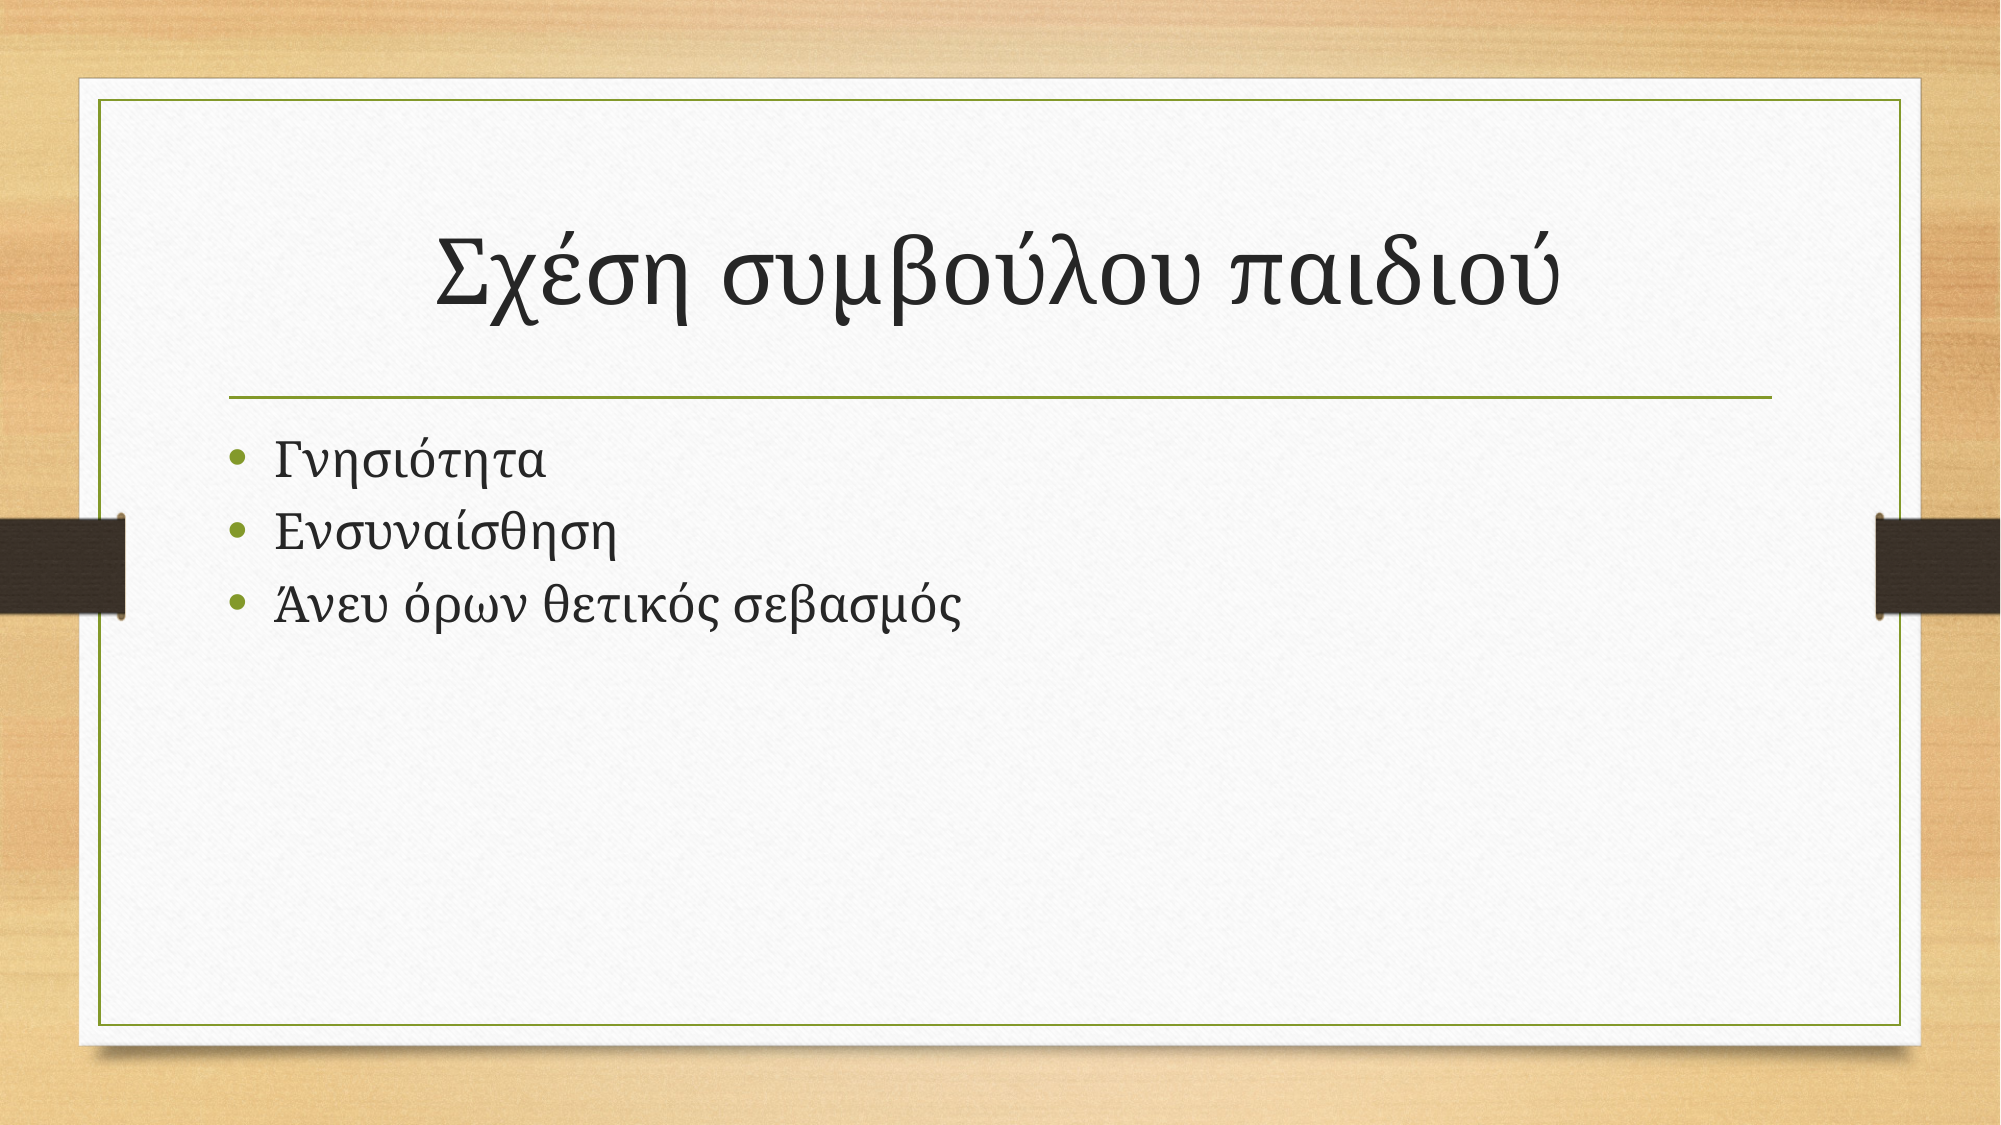

# Σχέση συμβούλου παιδιού
Γνησιότητα
Ενσυναίσθηση
Άνευ όρων θετικός σεβασμός